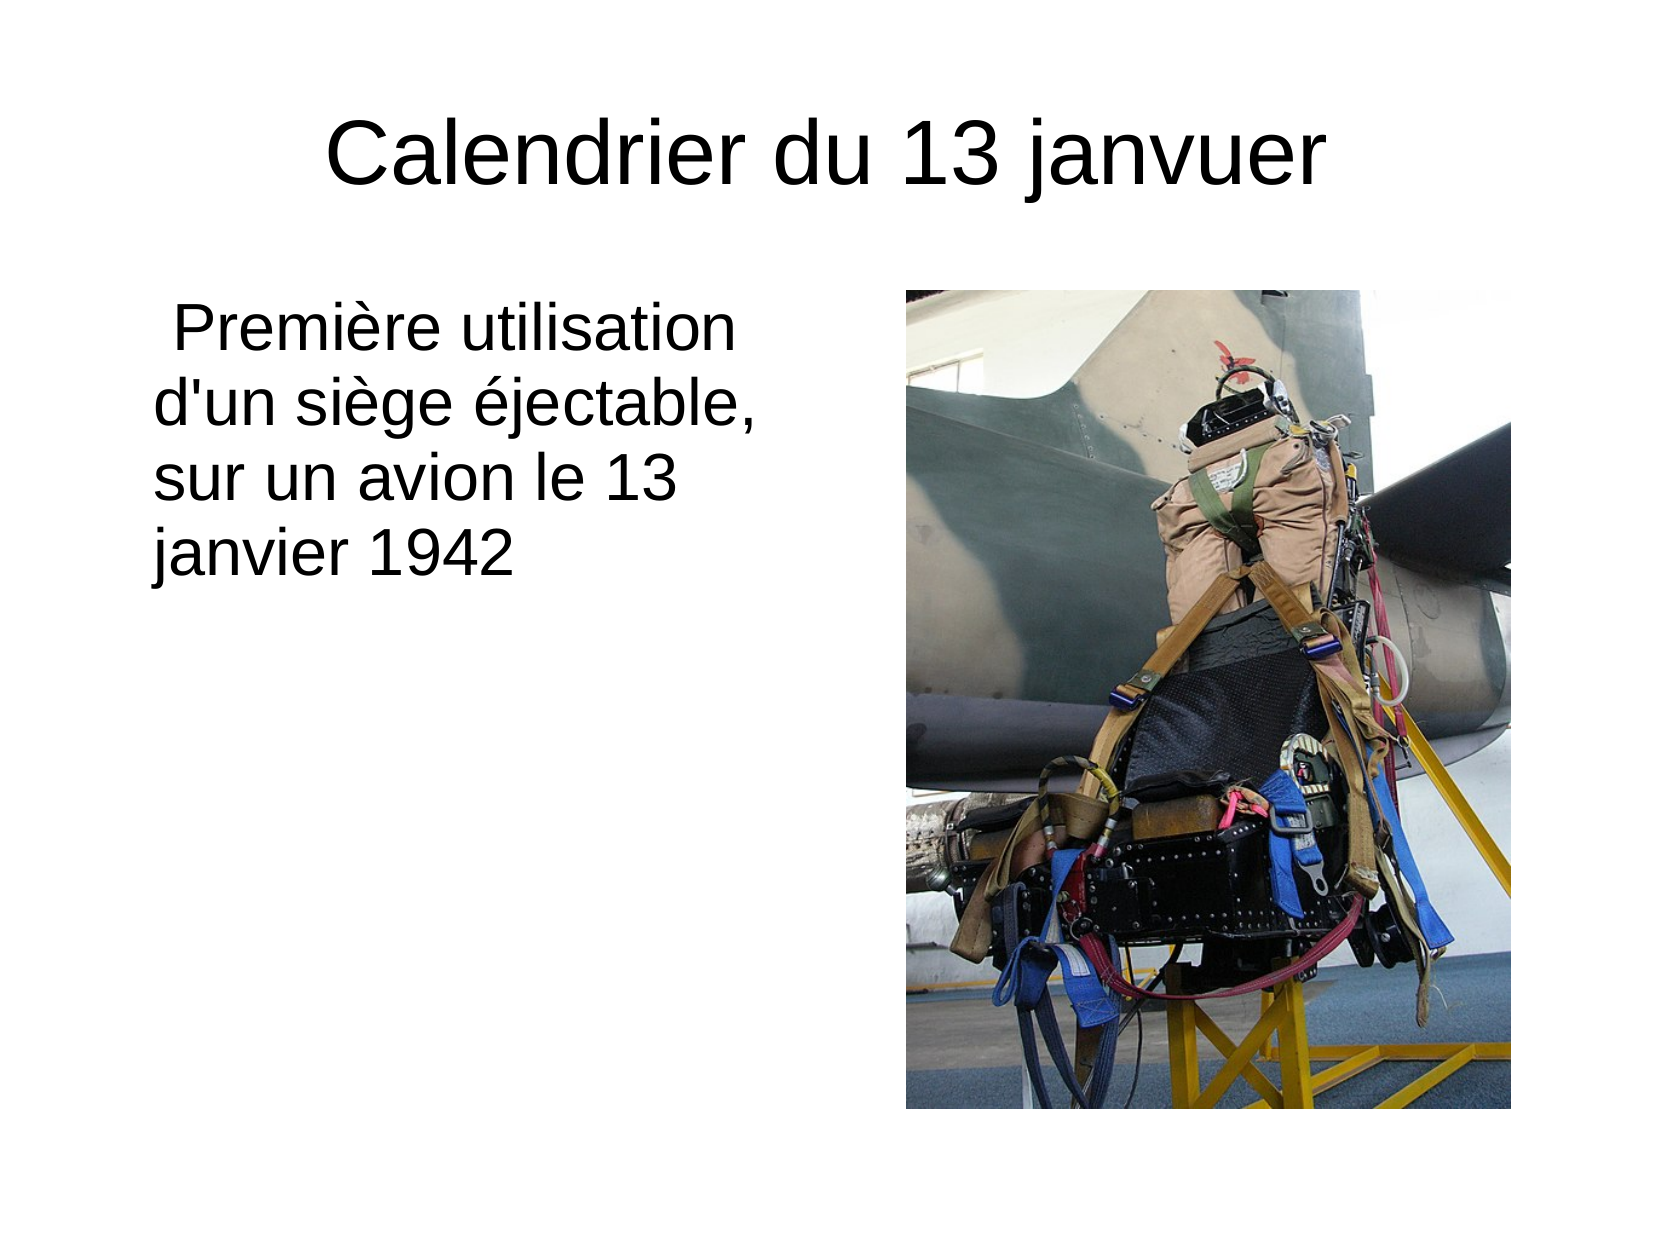

# Calendrier du 13 janvuer
 Première utilisation d'un siège éjectable, sur un avion le 13 janvier 1942